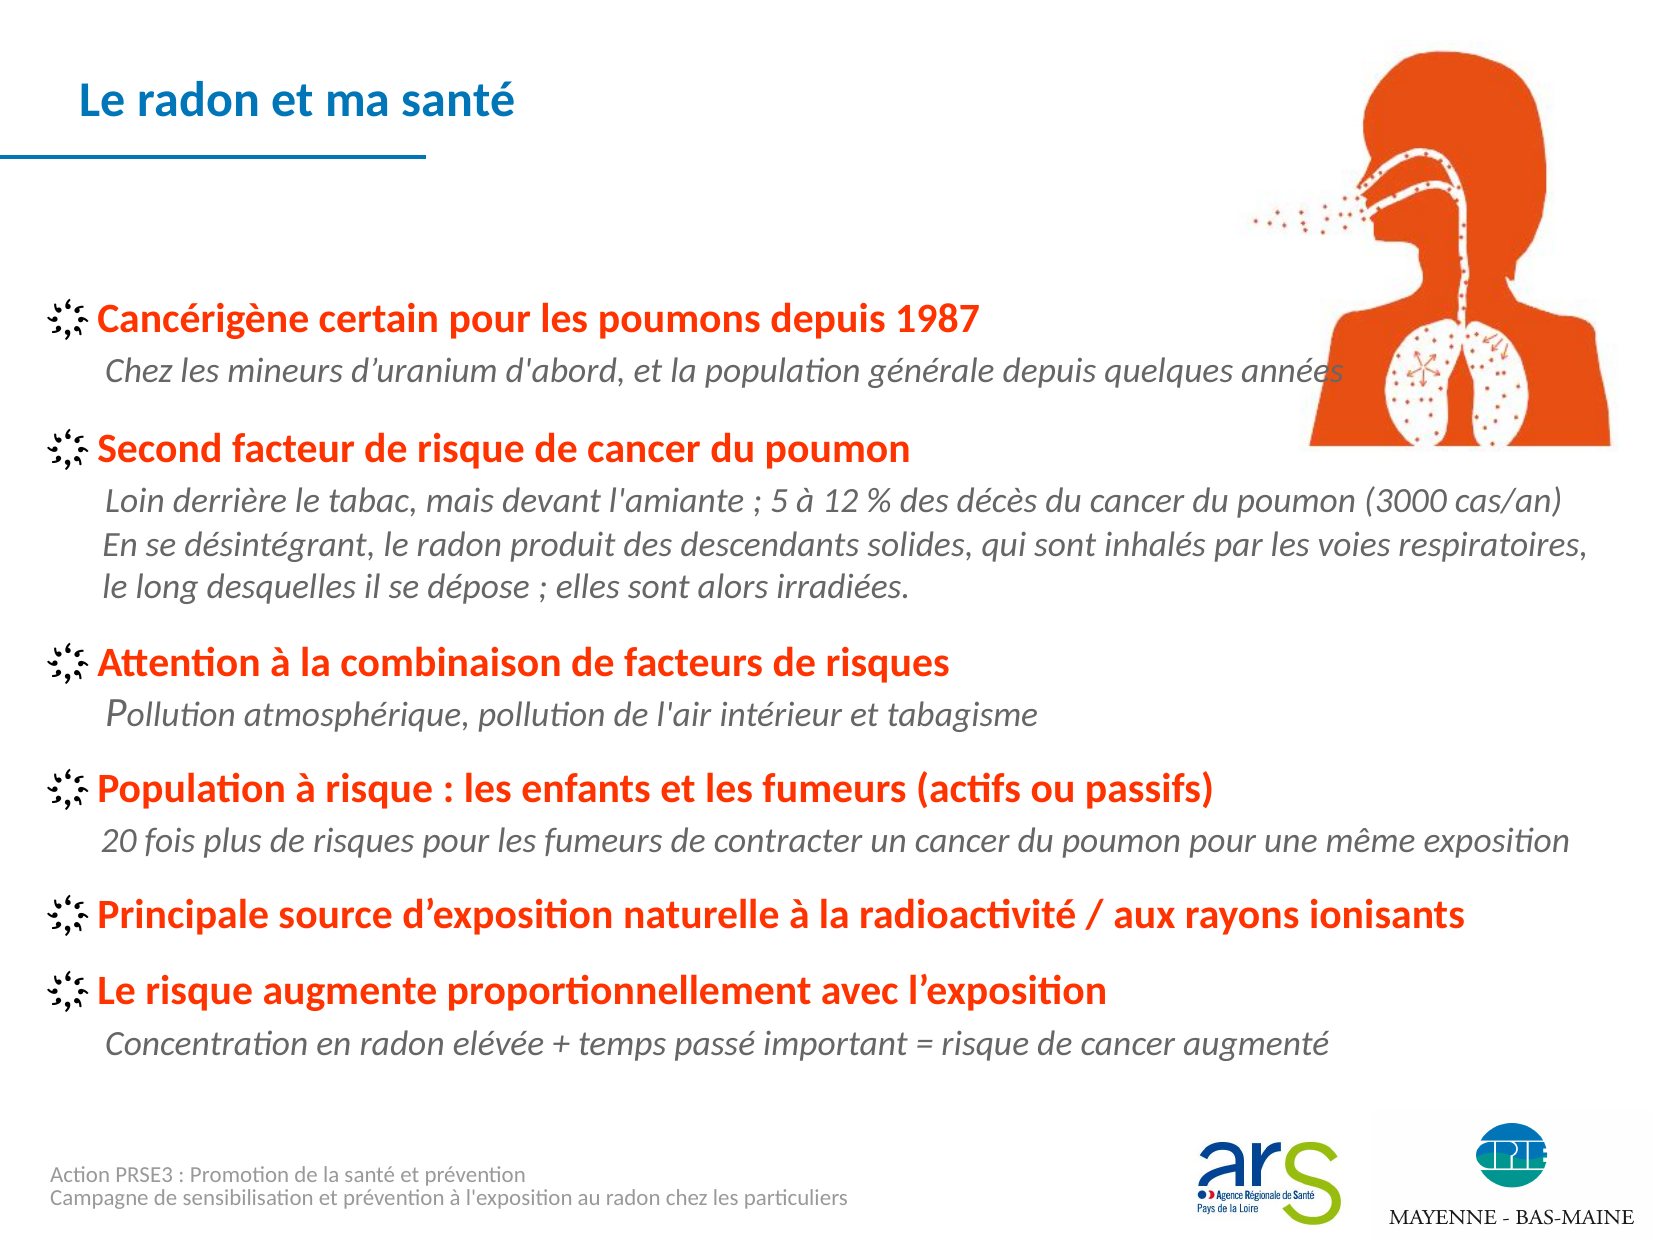

Le radon et ma santé
# ҉ Cancérigène certain pour les poumons depuis 1987 Chez les mineurs d’uranium d'abord, et la population générale depuis quelques années
 ҉ Second facteur de risque de cancer du poumon
 Loin derrière le tabac, mais devant l'amiante ; 5 à 12 % des décès du cancer du poumon (3000 cas/an)
 En se désintégrant, le radon produit des descendants solides, qui sont inhalés par les voies respiratoires,
 le long desquelles il se dépose ; elles sont alors irradiées.
 ҉ Attention à la combinaison de facteurs de risques
 Pollution atmosphérique, pollution de l'air intérieur et tabagisme
 ҉ Population à risque : les enfants et les fumeurs (actifs ou passifs)
 20 fois plus de risques pour les fumeurs de contracter un cancer du poumon pour une même exposition
 ҉ Principale source d’exposition naturelle à la radioactivité / aux rayons ionisants
 ҉ Le risque augmente proportionnellement avec l’exposition
 Concentration en radon elévée + temps passé important = risque de cancer augmenté
Action PRSE3 : Promotion de la santé et prévention
Campagne de sensibilisation et prévention à l'exposition au radon chez les particuliers